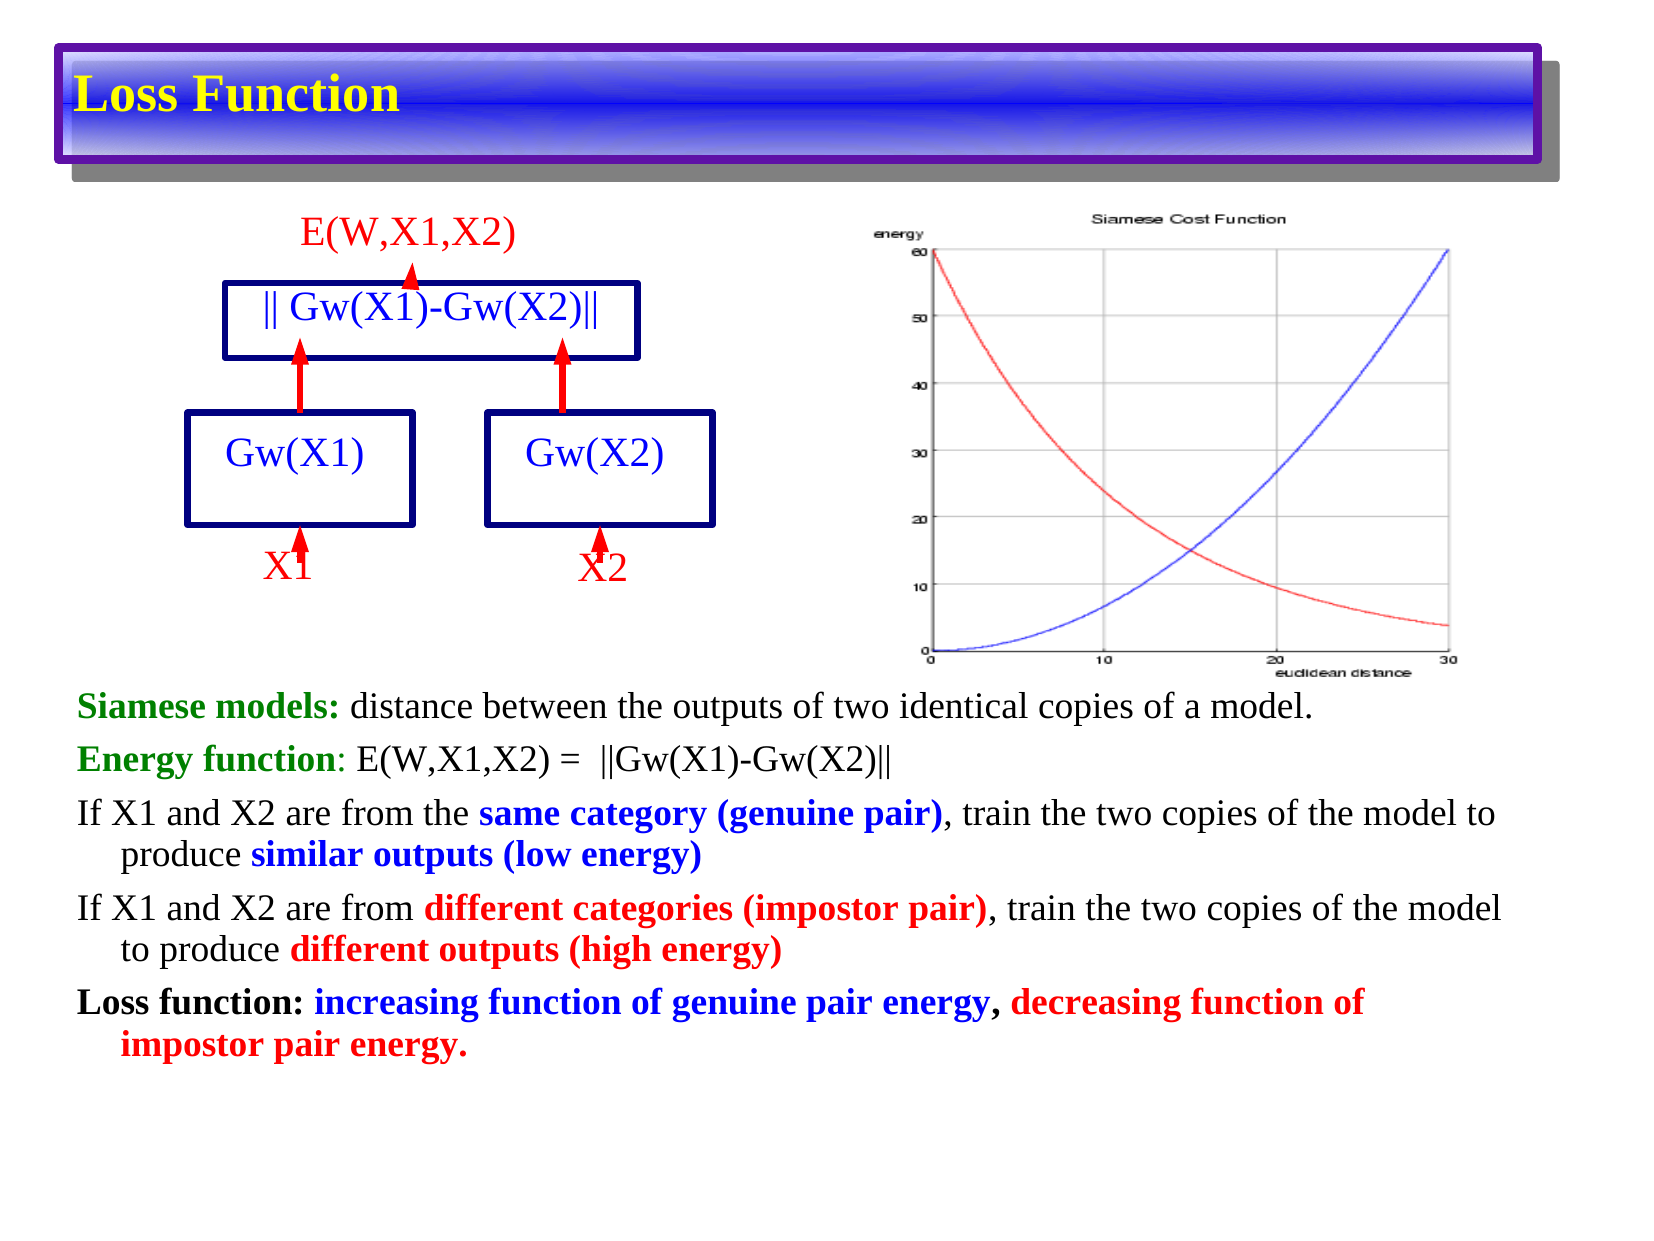

Loss Function
E(W,X1,X2)
|| Gw(X1)-Gw(X2)||
Gw(X1)
Gw(X2)
X1
X2
 Siamese models: distance between the outputs of two identical copies of a model.
 Energy function: E(W,X1,X2) = ||Gw(X1)-Gw(X2)||
 If X1 and X2 are from the same category (genuine pair), train the two copies of the model to produce similar outputs (low energy)
 If X1 and X2 are from different categories (impostor pair), train the two copies of the model to produce different outputs (high energy)
 Loss function: increasing function of genuine pair energy, decreasing function of impostor pair energy.